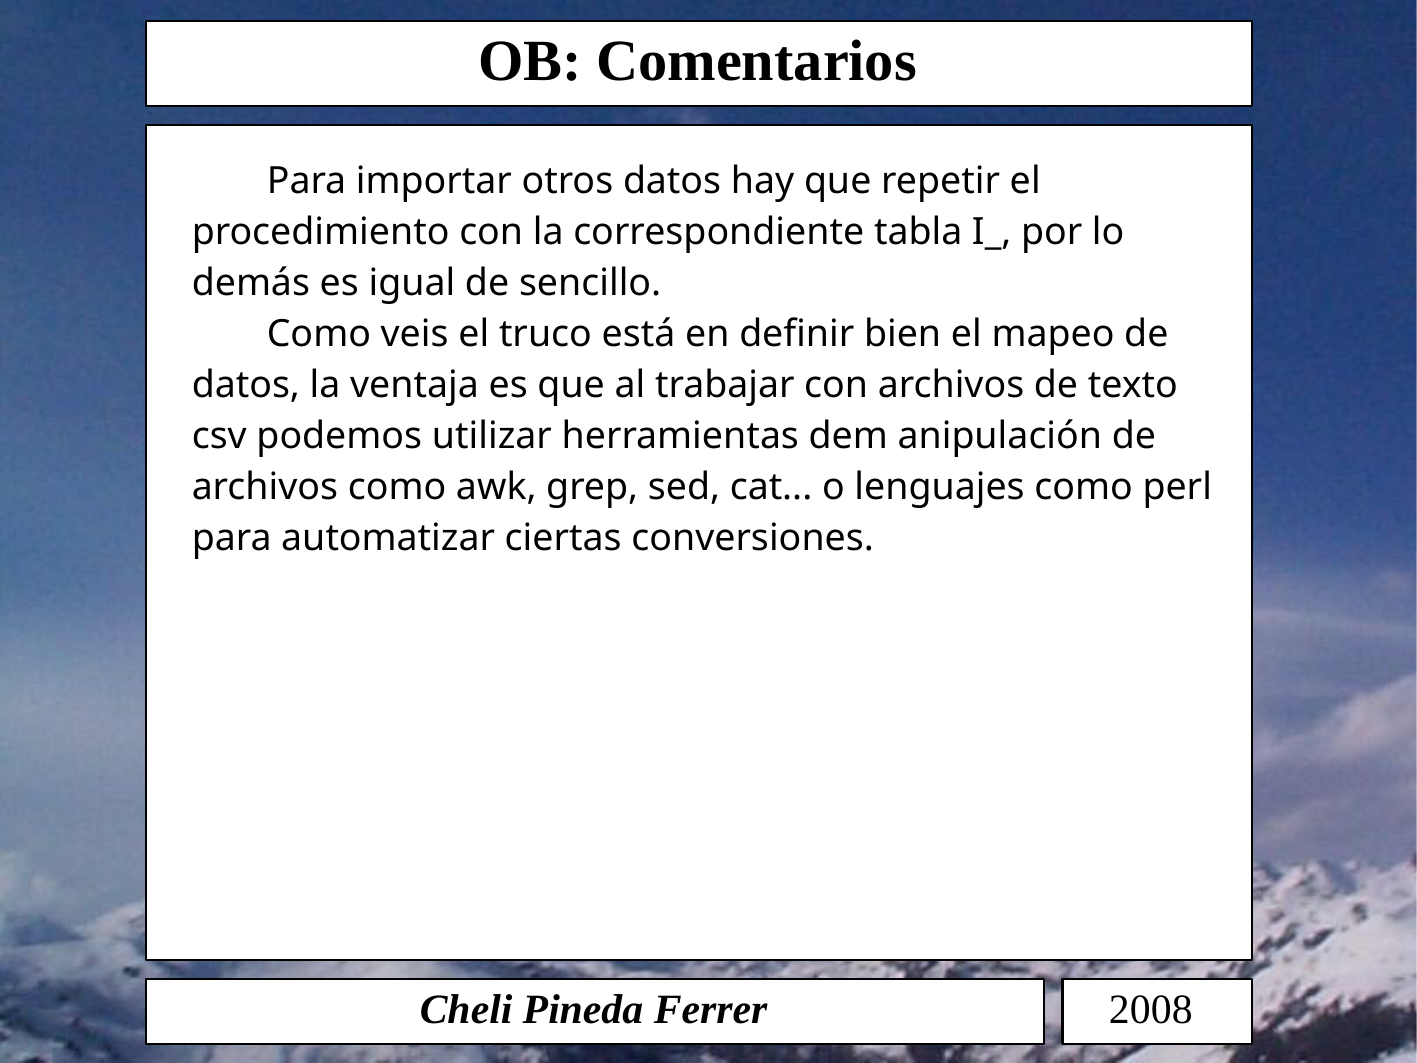

OB: Comentarios
	Para importar otros datos hay que repetir el procedimiento con la correspondiente tabla I_, por lo demás es igual de sencillo.
	Como veis el truco está en definir bien el mapeo de datos, la ventaja es que al trabajar con archivos de texto csv podemos utilizar herramientas dem anipulación de archivos como awk, grep, sed, cat... o lenguajes como perl para automatizar ciertas conversiones.
Cheli Pineda Ferrer
2008